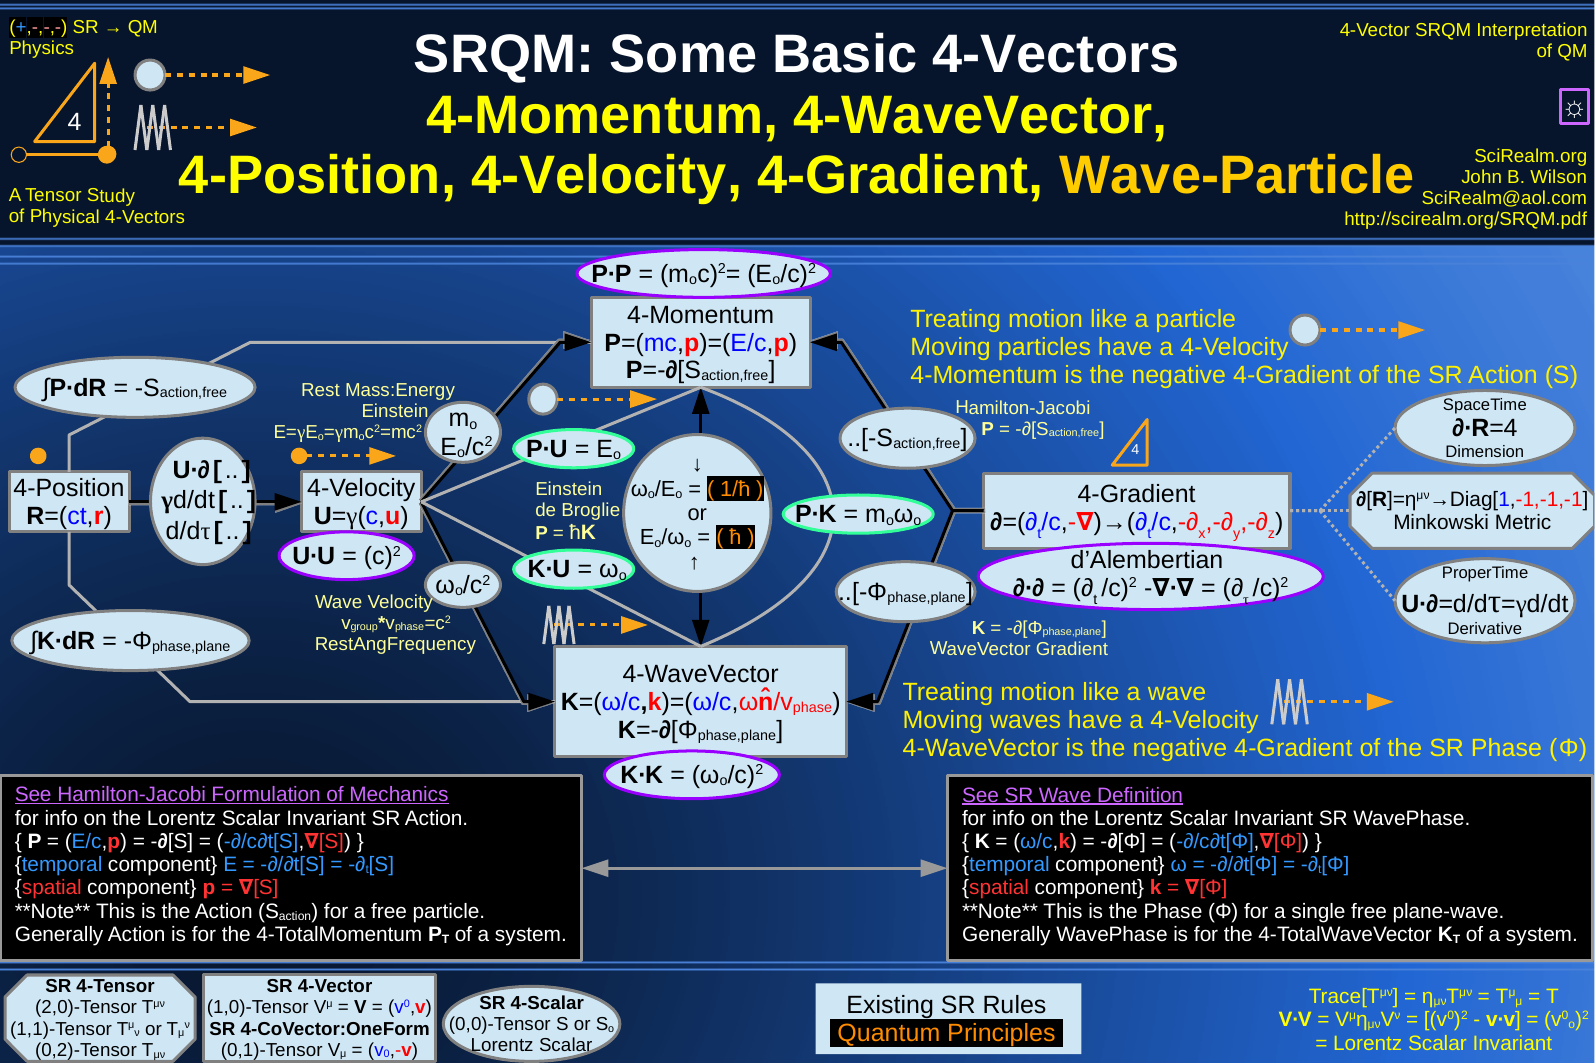

(+,-,-,-) SR → QM
Physics
A Tensor Study
of Physical 4-Vectors
# SRQM: Some Basic 4-Vectors 4-Momentum, 4-WaveVector, 4-Position, 4-Velocity, 4-Gradient, Wave-Particle
4-Vector SRQM Interpretation
of QM
SciRealm.org
John B. Wilson
SciRealm@aol.com
http://scirealm.org/SRQM.pdf
4
☼
P∙P = (moc)2= (Eo/c)2
4-Momentum
P=(mc,p)=(E/c,p)
P=-∂[Saction,free]
Treating motion like a particle
Moving particles have a 4-Velocity
4-Momentum is the negative 4-Gradient of the SR Action (S)
∫P∙dR = -Saction,free
Rest Mass:Energy
Einstein
E=γEo=γmoc2=mc2
Hamilton-Jacobi
 P = -∂[Saction,free]
SpaceTime
∂∙R=4
Dimension
mo
 Eo/c2
..[-Saction,free]
4
P∙U = Eo
↓
ωo/Eo = ( 1/ћ )
or
Eo/ωo = ( ћ )
↑
 U∙∂[..]
 γd/dt[..]
 d/dτ[..]
Einstein
de Broglie
P = ћK
4-Position
R=(ct,r)
4-Velocity
U=γ(c,u)
4-Gradient
∂=(∂t/c,-∇)→(∂t/c,-∂x,-∂y,-∂z)
∂[R]=ημν→Diag[1,-1,-1,-1]
Minkowski Metric
P∙K = moωo
U∙U = (c)2
d’Alembertian
∂∙∂ = (∂t /c)2 -∇∙∇ = (∂τ /c)2
 K∙U = ωo
ProperTime
U∙∂=d/dτ=γd/dt
Derivative
..[-Φphase,plane]
ωo/c2
Wave Velocity
 vgroup*vphase=c2
RestAngFrequency
 K = -∂[Φphase,plane]
WaveVector Gradient
∫K∙dR = -Φphase,plane
4-WaveVector
K=(ω/c,k)=(ω/c,ωn̂/vphase)
K=-∂[Φphase,plane]
Treating motion like a wave
Moving waves have a 4-Velocity
4-WaveVector is the negative 4-Gradient of the SR Phase (Φ)
K∙K = (ωo/c)2
See Hamilton-Jacobi Formulation of Mechanics
for info on the Lorentz Scalar Invariant SR Action.
{ P = (E/c,p) = -∂[S] = (-∂/c∂t[S],∇[S]) }
{temporal component} E = -∂/∂t[S] = -∂t[S]
{spatial component} p = ∇[S]
**Note** This is the Action (Saction) for a free particle.
Generally Action is for the 4-TotalMomentum PT of a system.
See SR Wave Definition
for info on the Lorentz Scalar Invariant SR WavePhase.
{ K = (ω/c,k) = -∂[Φ] = (-∂/c∂t[Φ],∇[Φ]) }
{temporal component} ω = -∂/∂t[Φ] = -∂t[Φ]
{spatial component} k = ∇[Φ]
**Note** This is the Phase (Φ) for a single free plane-wave.
Generally WavePhase is for the 4-TotalWaveVector KT of a system.
SR 4-Tensor
(2,0)-Tensor Tμν
(1,1)-Tensor Tμν or Tμν
(0,2)-Tensor Tμν
SR 4-Vector
(1,0)-Tensor Vμ = V = (v0,v)
SR 4-CoVector:OneForm
(0,1)-Tensor Vμ = (v0,-v)
Trace[Tμν] = ημνTμν = Tμμ = T
V∙V = VμημνVν = [(v0)2 - v∙v] = (v0o)2
= Lorentz Scalar Invariant
Existing SR Rules
 Quantum Principles
SR 4-Scalar
(0,0)-Tensor S or So
Lorentz Scalar